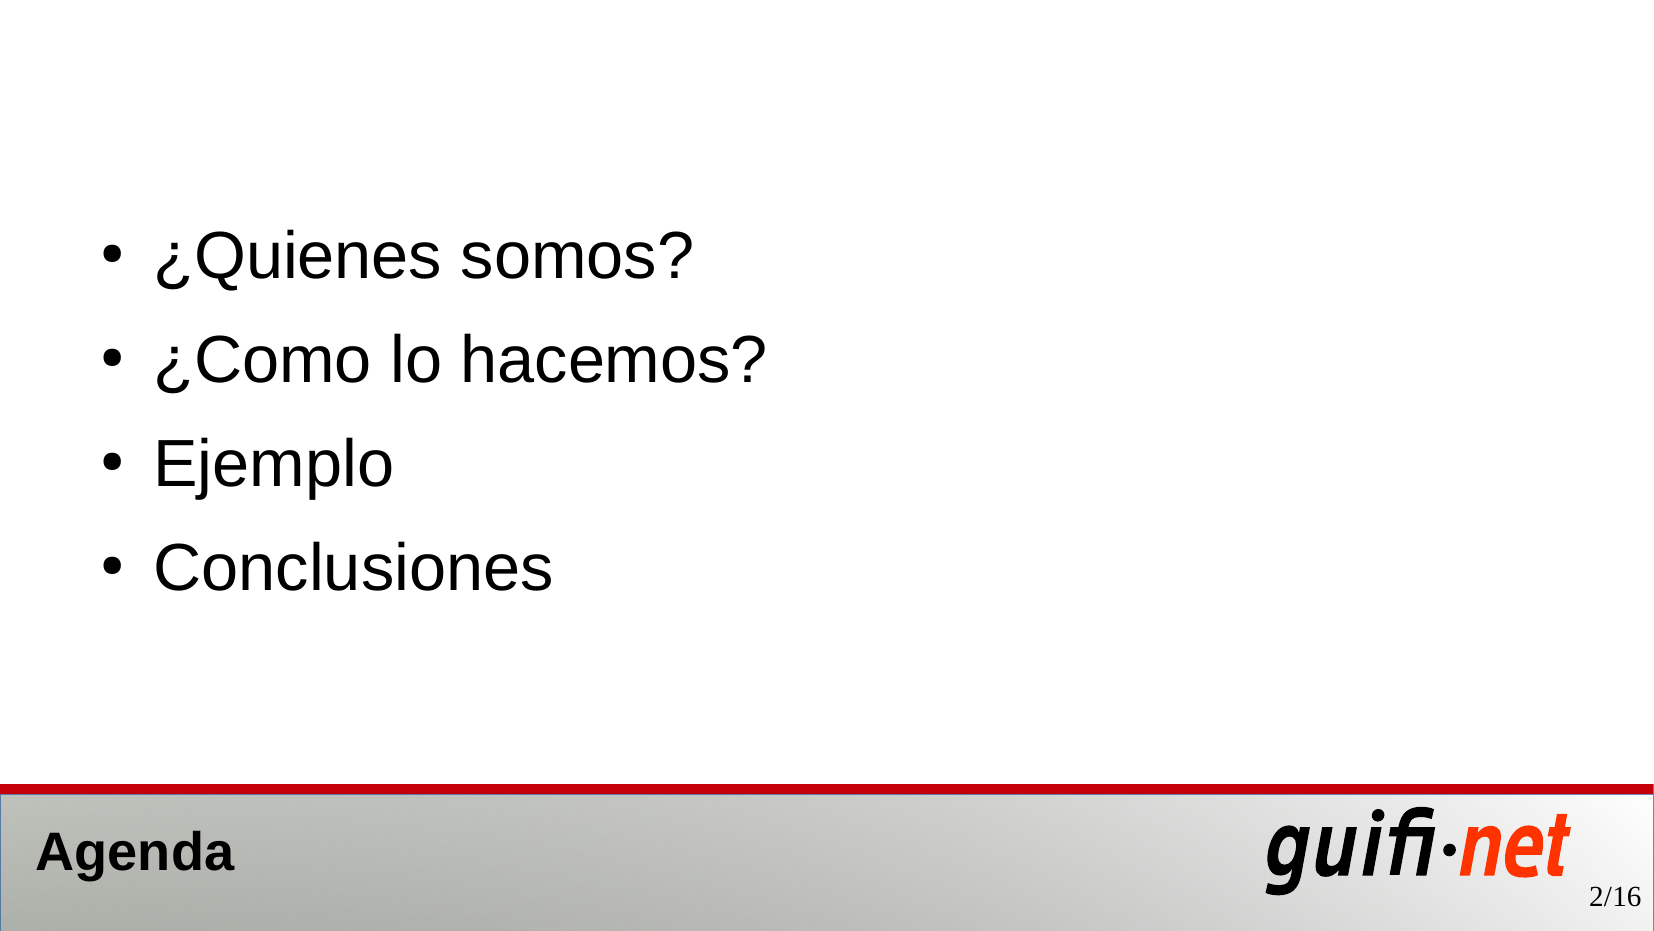

¿Quienes somos?
¿Como lo hacemos?
Ejemplo
Conclusiones
# Agenda